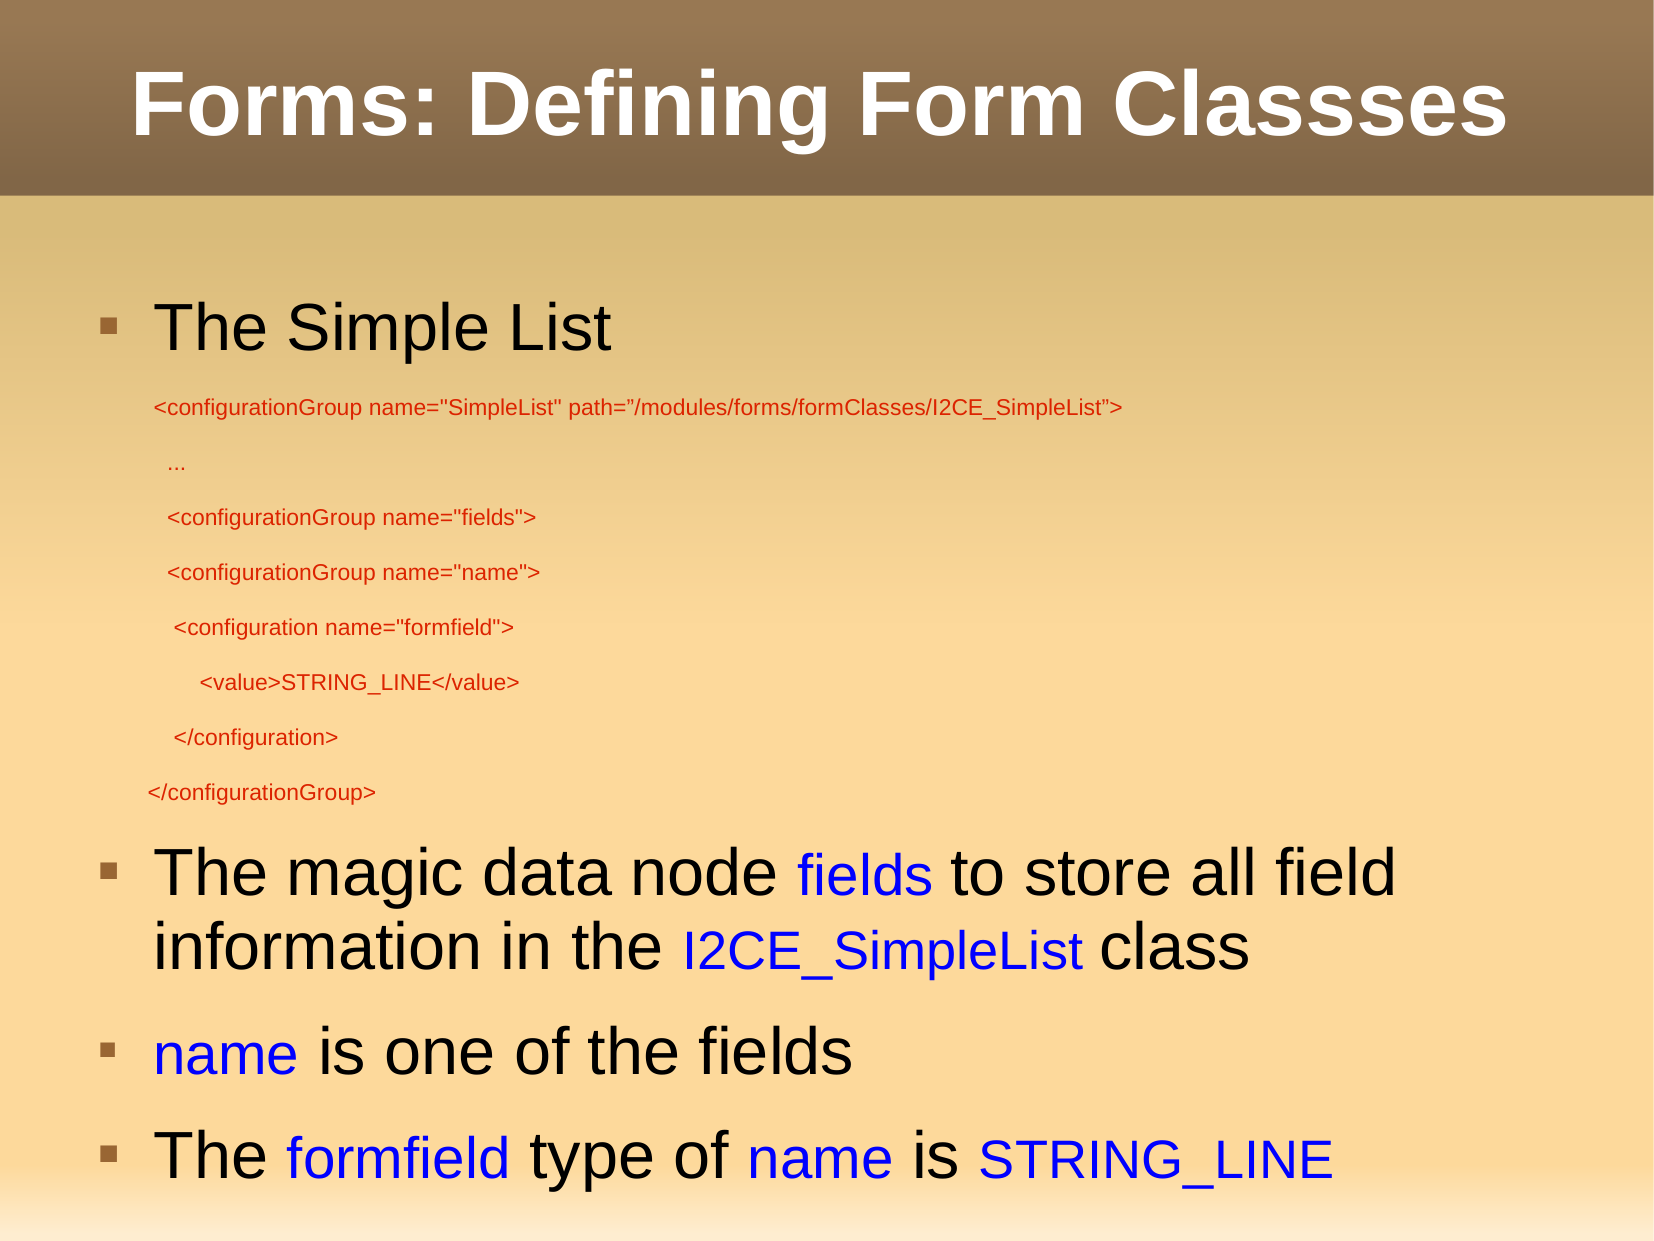

# Forms: Defining Form Classses
The Simple List
<configurationGroup name="SimpleList" path=”/modules/forms/formClasses/I2CE_SimpleList”>
 ...
 <configurationGroup name="fields">
 <configurationGroup name="name">
 <configuration name="formfield">
 <value>STRING_LINE</value>
 </configuration>
 </configurationGroup>
The magic data node fields to store all field information in the I2CE_SimpleList class
name is one of the fields
The formfield type of name is STRING_LINE